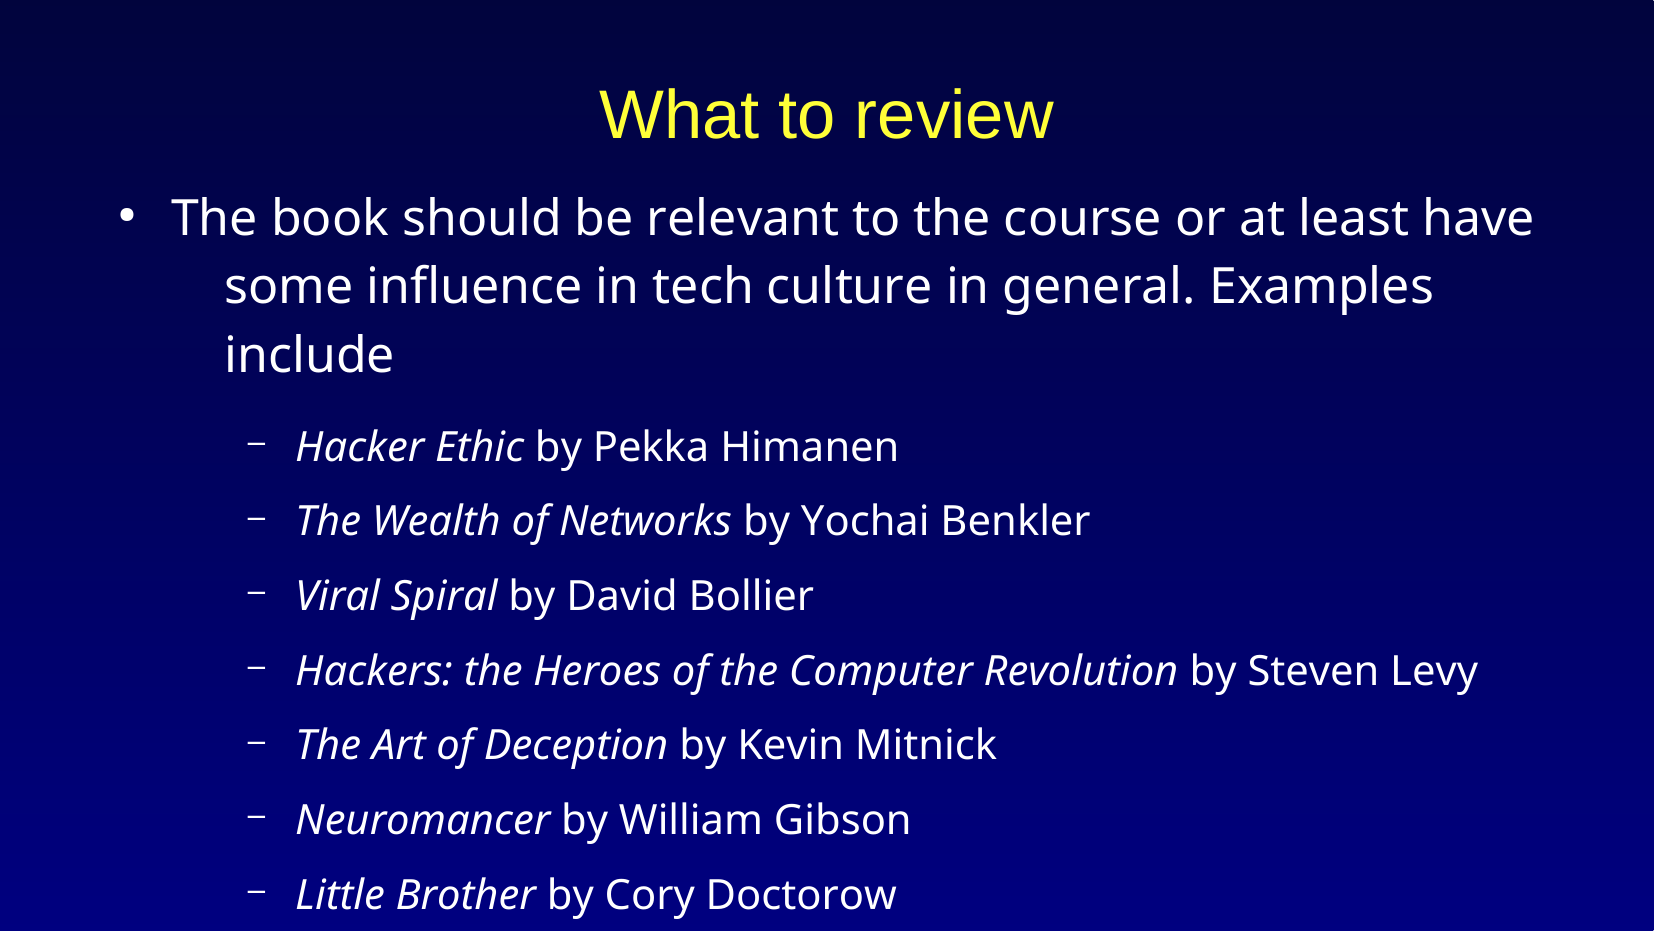

# What to review
The book should be relevant to the course or at least have some influence in tech culture in general. Examples include
Hacker Ethic by Pekka Himanen
The Wealth of Networks by Yochai Benkler
Viral Spiral by David Bollier
Hackers: the Heroes of the Computer Revolution by Steven Levy
The Art of Deception by Kevin Mitnick
Neuromancer by William Gibson
Little Brother by Cory Doctorow
The list is by no means closed!